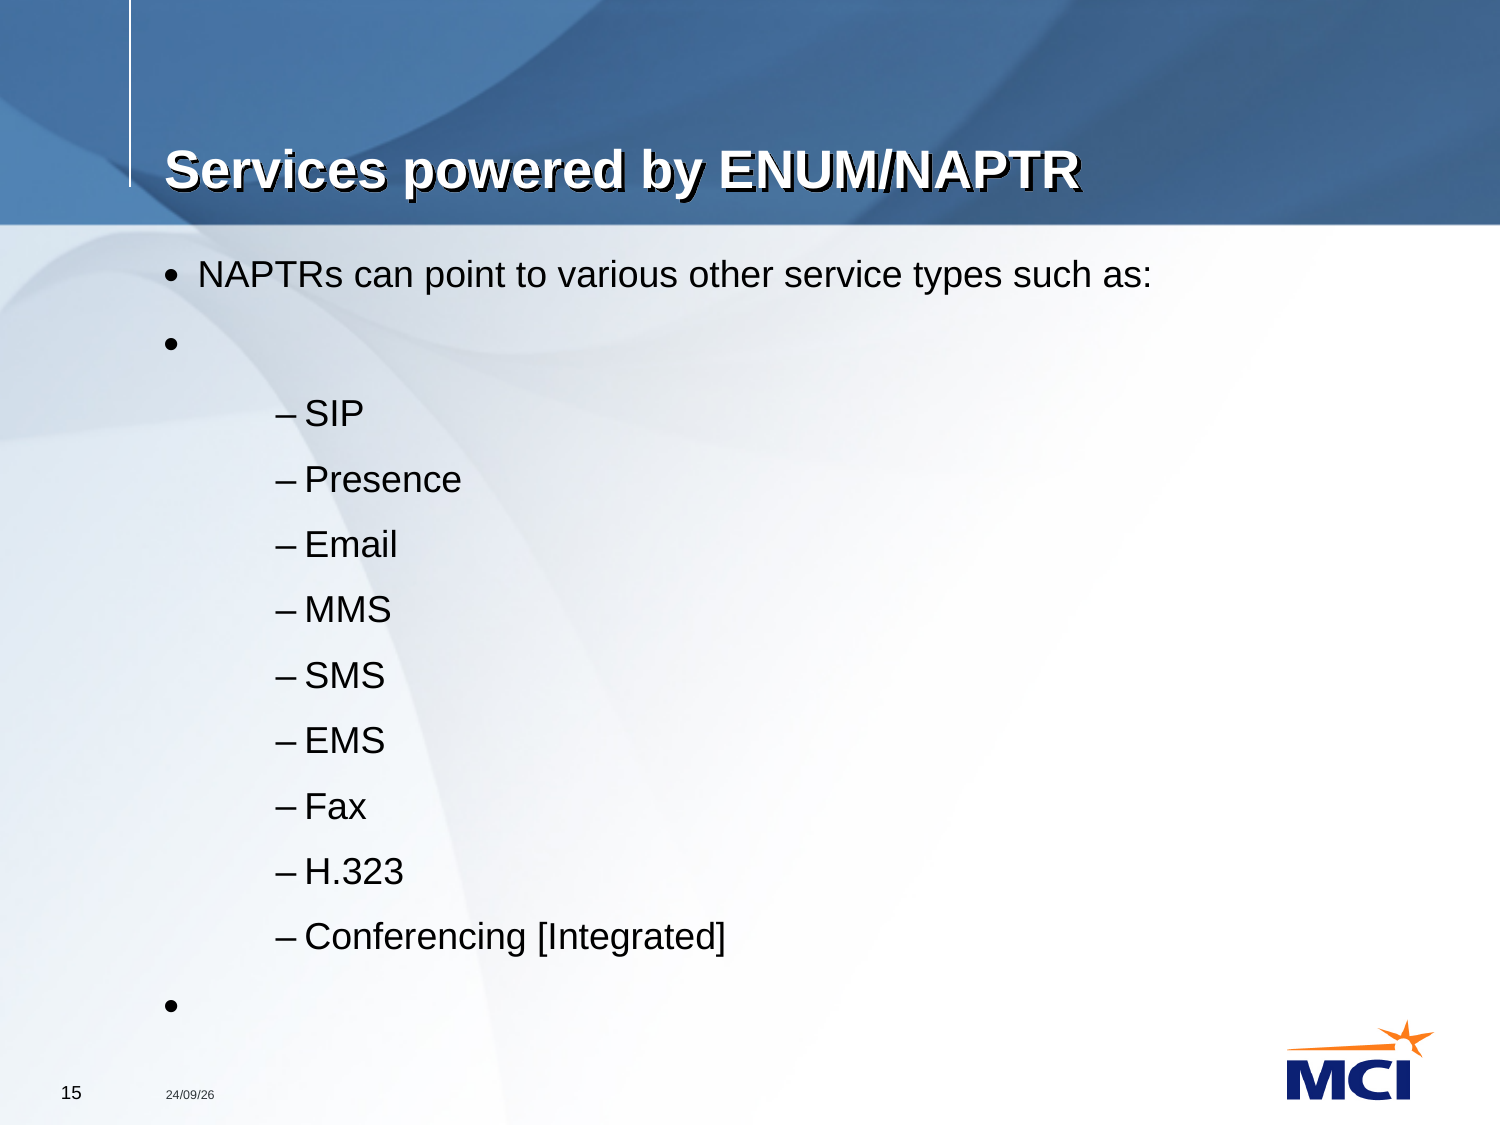

# Services powered by ENUM/NAPTR
NAPTRs can point to various other service types such as:
SIP
Presence
Email
MMS
SMS
EMS
Fax
H.323
Conferencing [Integrated]